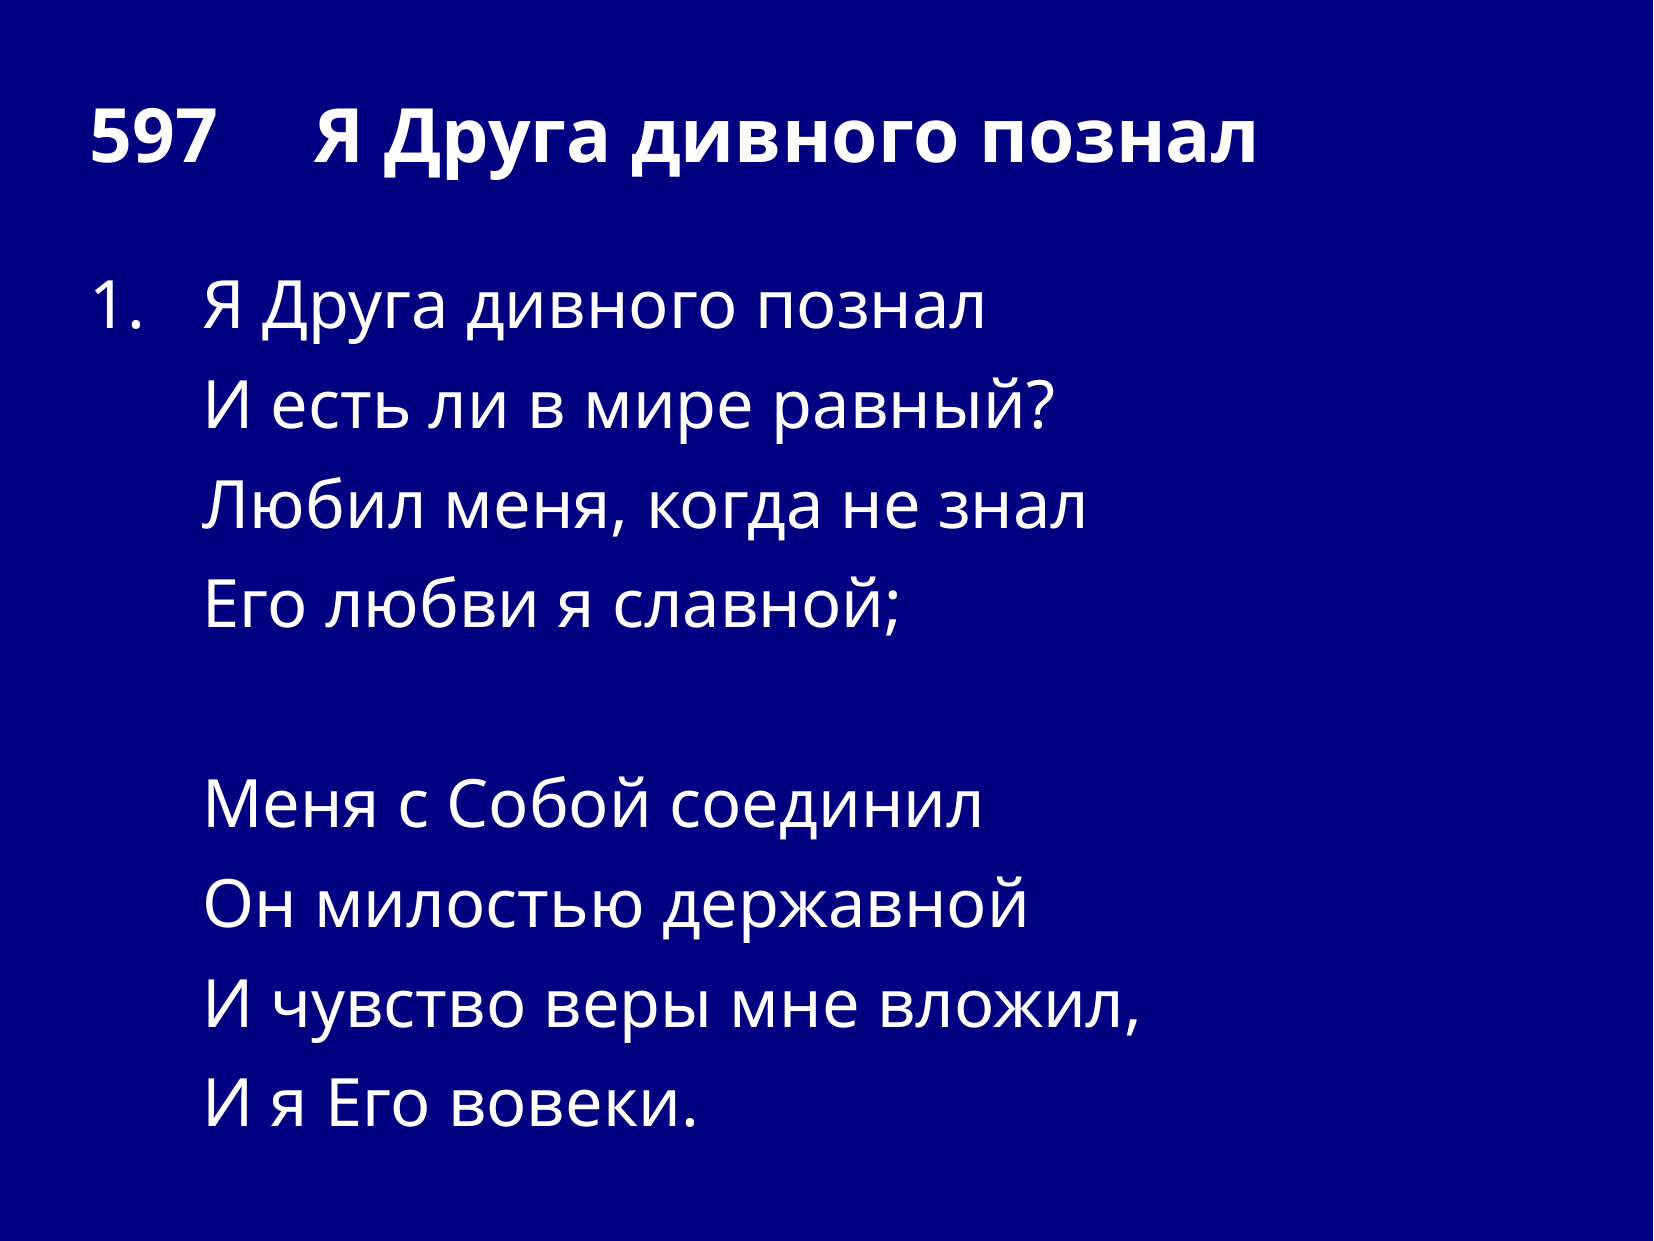

597	Я Друга дивного познал
1.	Я Друга дивного познал
	И есть ли в мире равный?
	Любил меня, когда не знал
	Его любви я славной;
	Меня с Собой соединил
	Он милостью державной
	И чувство веры мне вложил,
	И я Его вовеки.